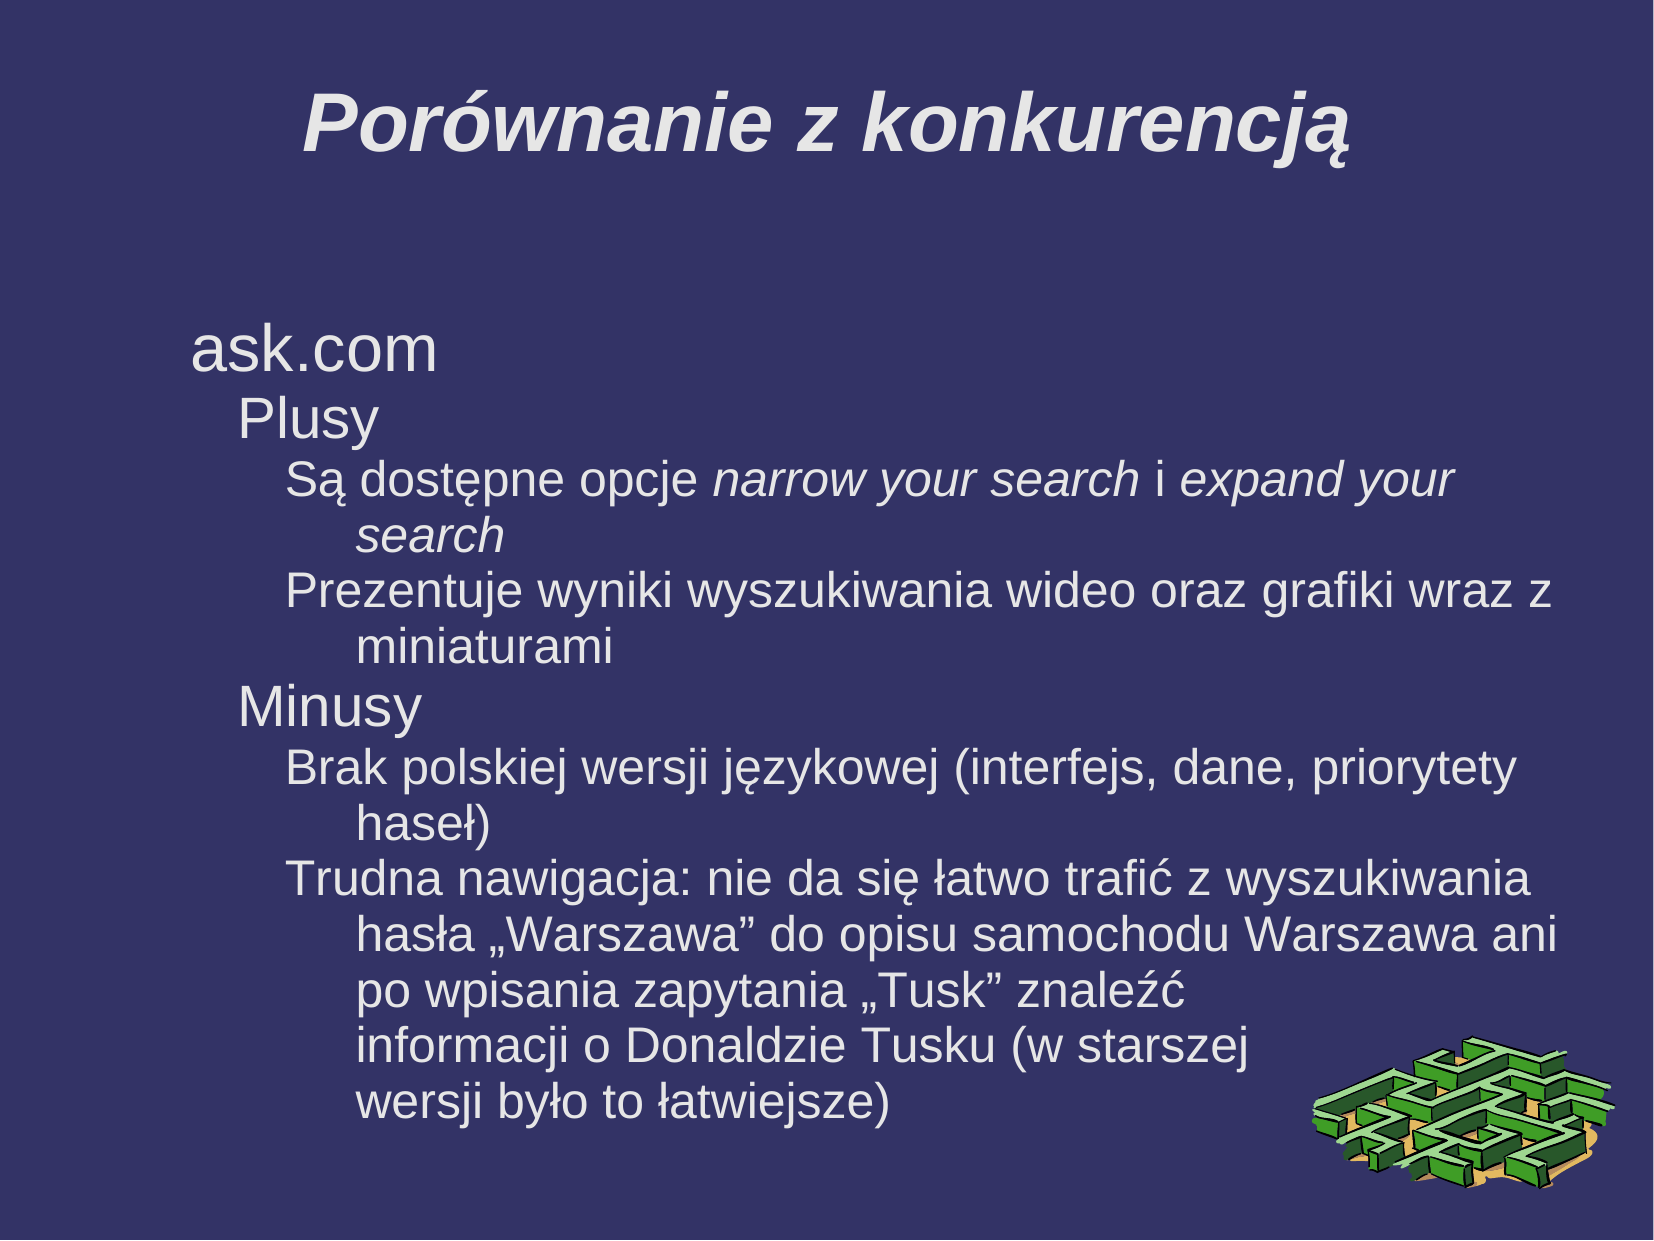

# Porównanie z konkurencją
ask.com
Plusy
Są dostępne opcje narrow your search i expand your search
Prezentuje wyniki wyszukiwania wideo oraz grafiki wraz z miniaturami
Minusy
Brak polskiej wersji językowej (interfejs, dane, priorytety haseł)
Trudna nawigacja: nie da się łatwo trafić z wyszukiwania hasła „Warszawa” do opisu samochodu Warszawa ani po wpisania zapytania „Tusk” znaleźć
informacji o Donaldzie Tusku (w starszej
wersji było to łatwiejsze)